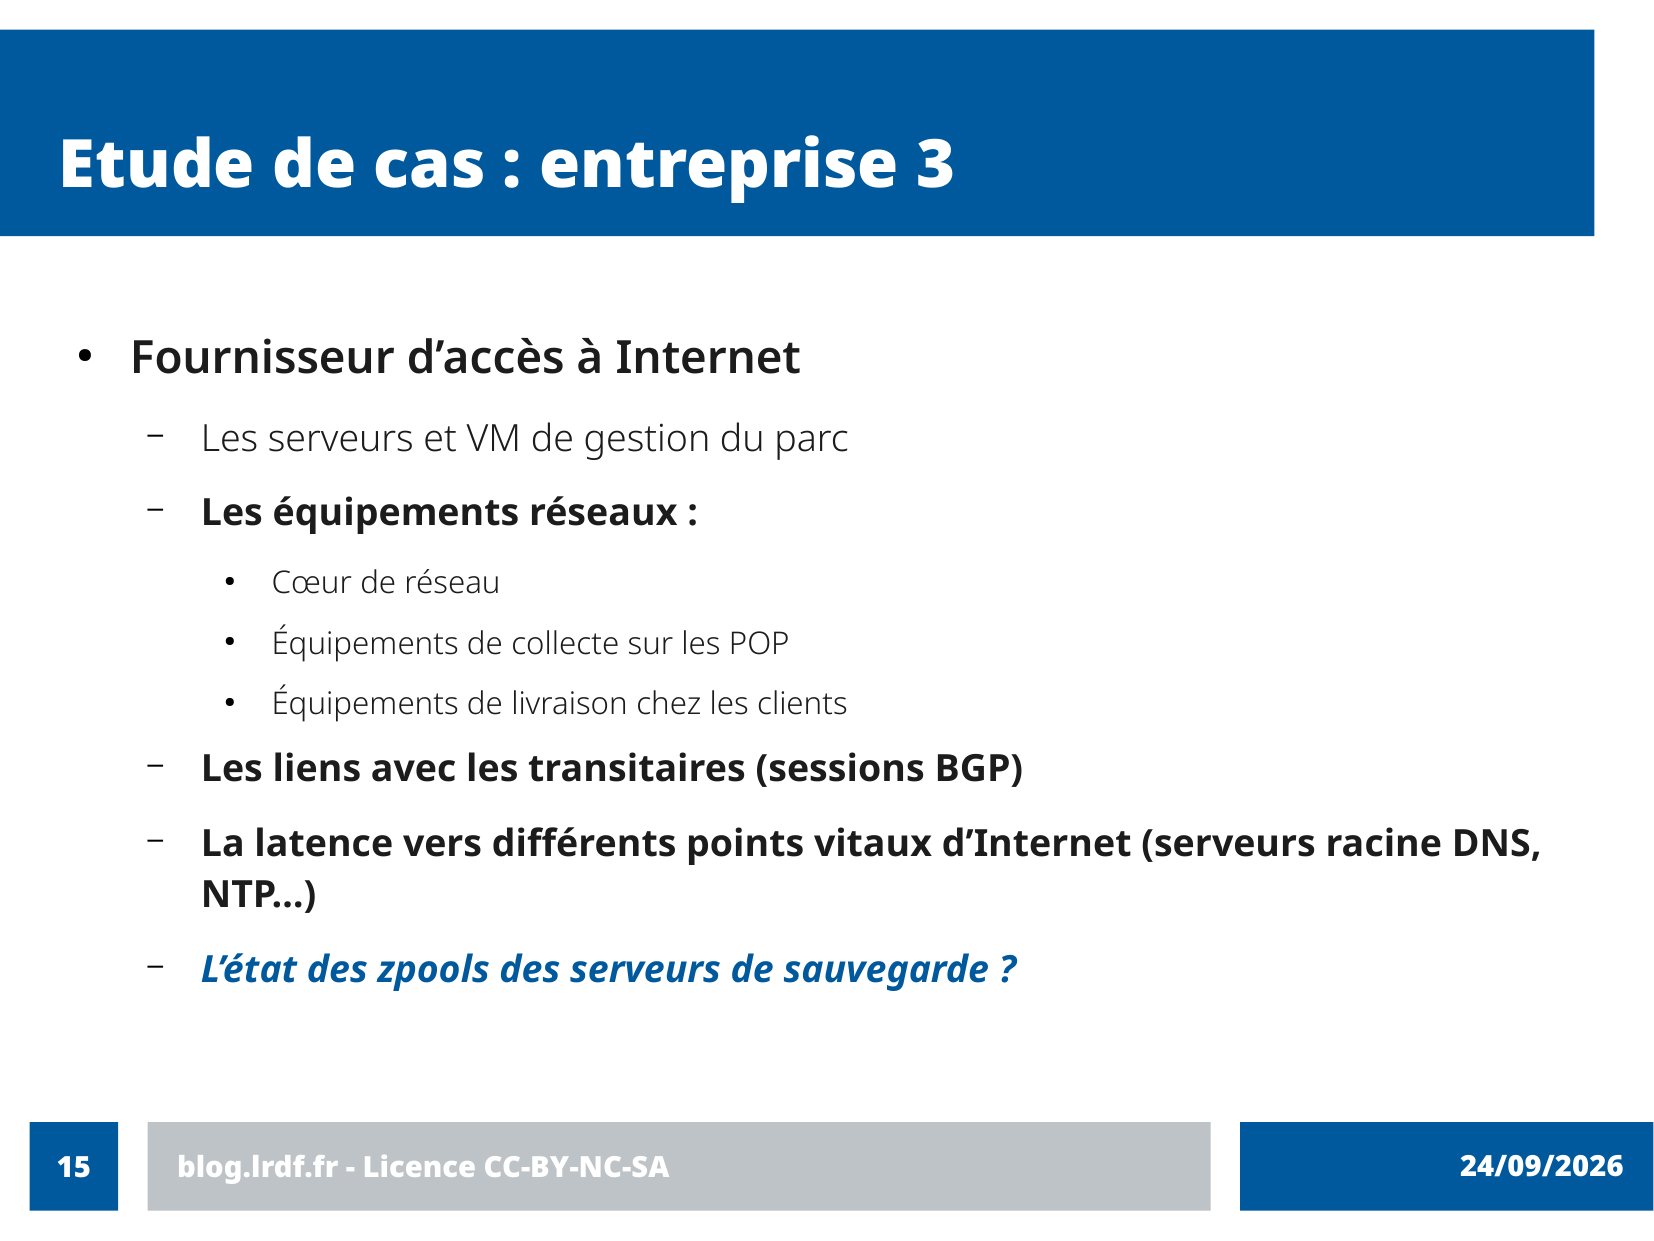

# Etude de cas : entreprise 3
Fournisseur d’accès à Internet
Les serveurs et VM de gestion du parc
Les équipements réseaux :
Cœur de réseau
Équipements de collecte sur les POP
Équipements de livraison chez les clients
Les liens avec les transitaires (sessions BGP)
La latence vers différents points vitaux d’Internet (serveurs racine DNS, NTP…)
L’état des zpools des serveurs de sauvegarde ?
15
blog.lrdf.fr - Licence CC-BY-NC-SA